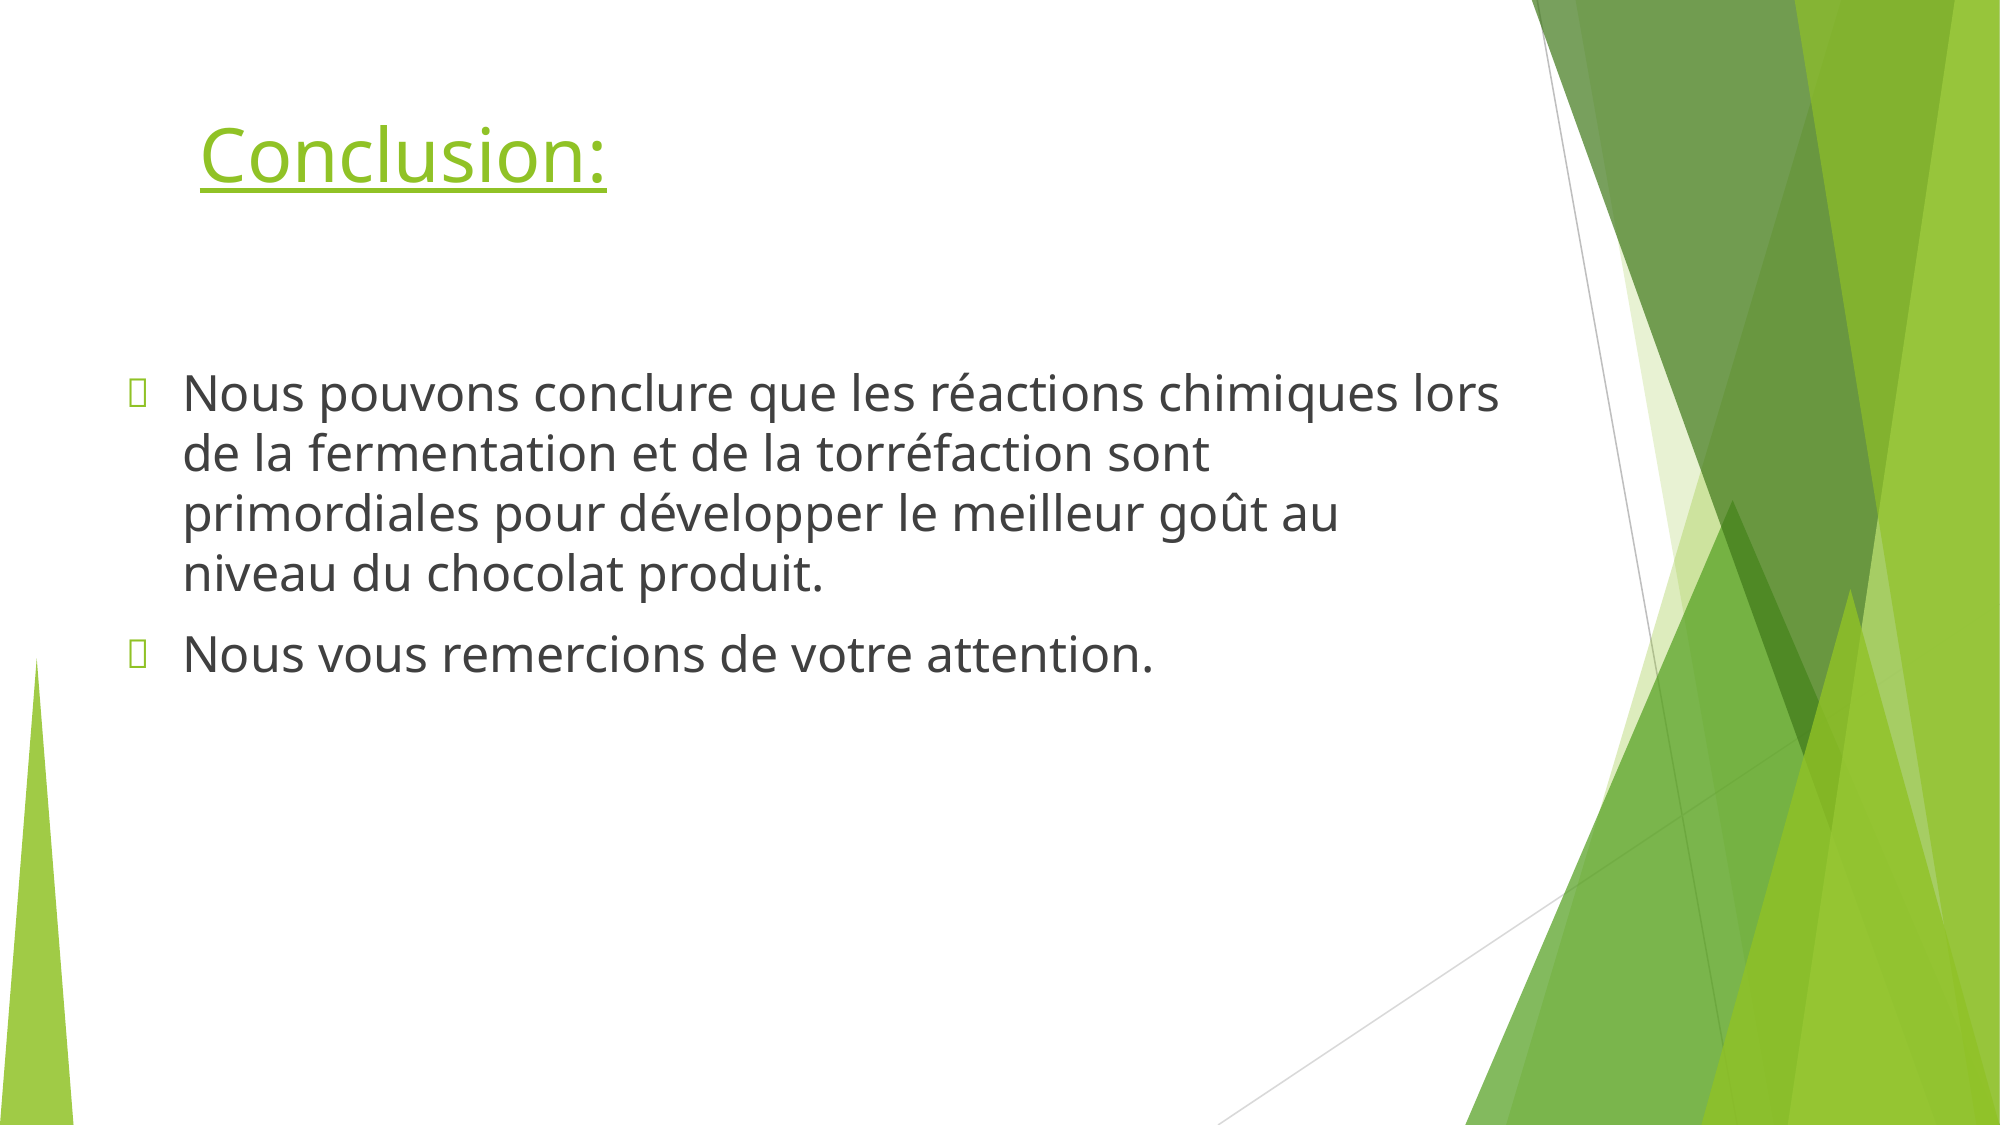

# Conclusion:
Nous pouvons conclure que les réactions chimiques lors de la fermentation et de la torréfaction sont primordiales pour développer le meilleur goût au niveau du chocolat produit.
Nous vous remercions de votre attention.